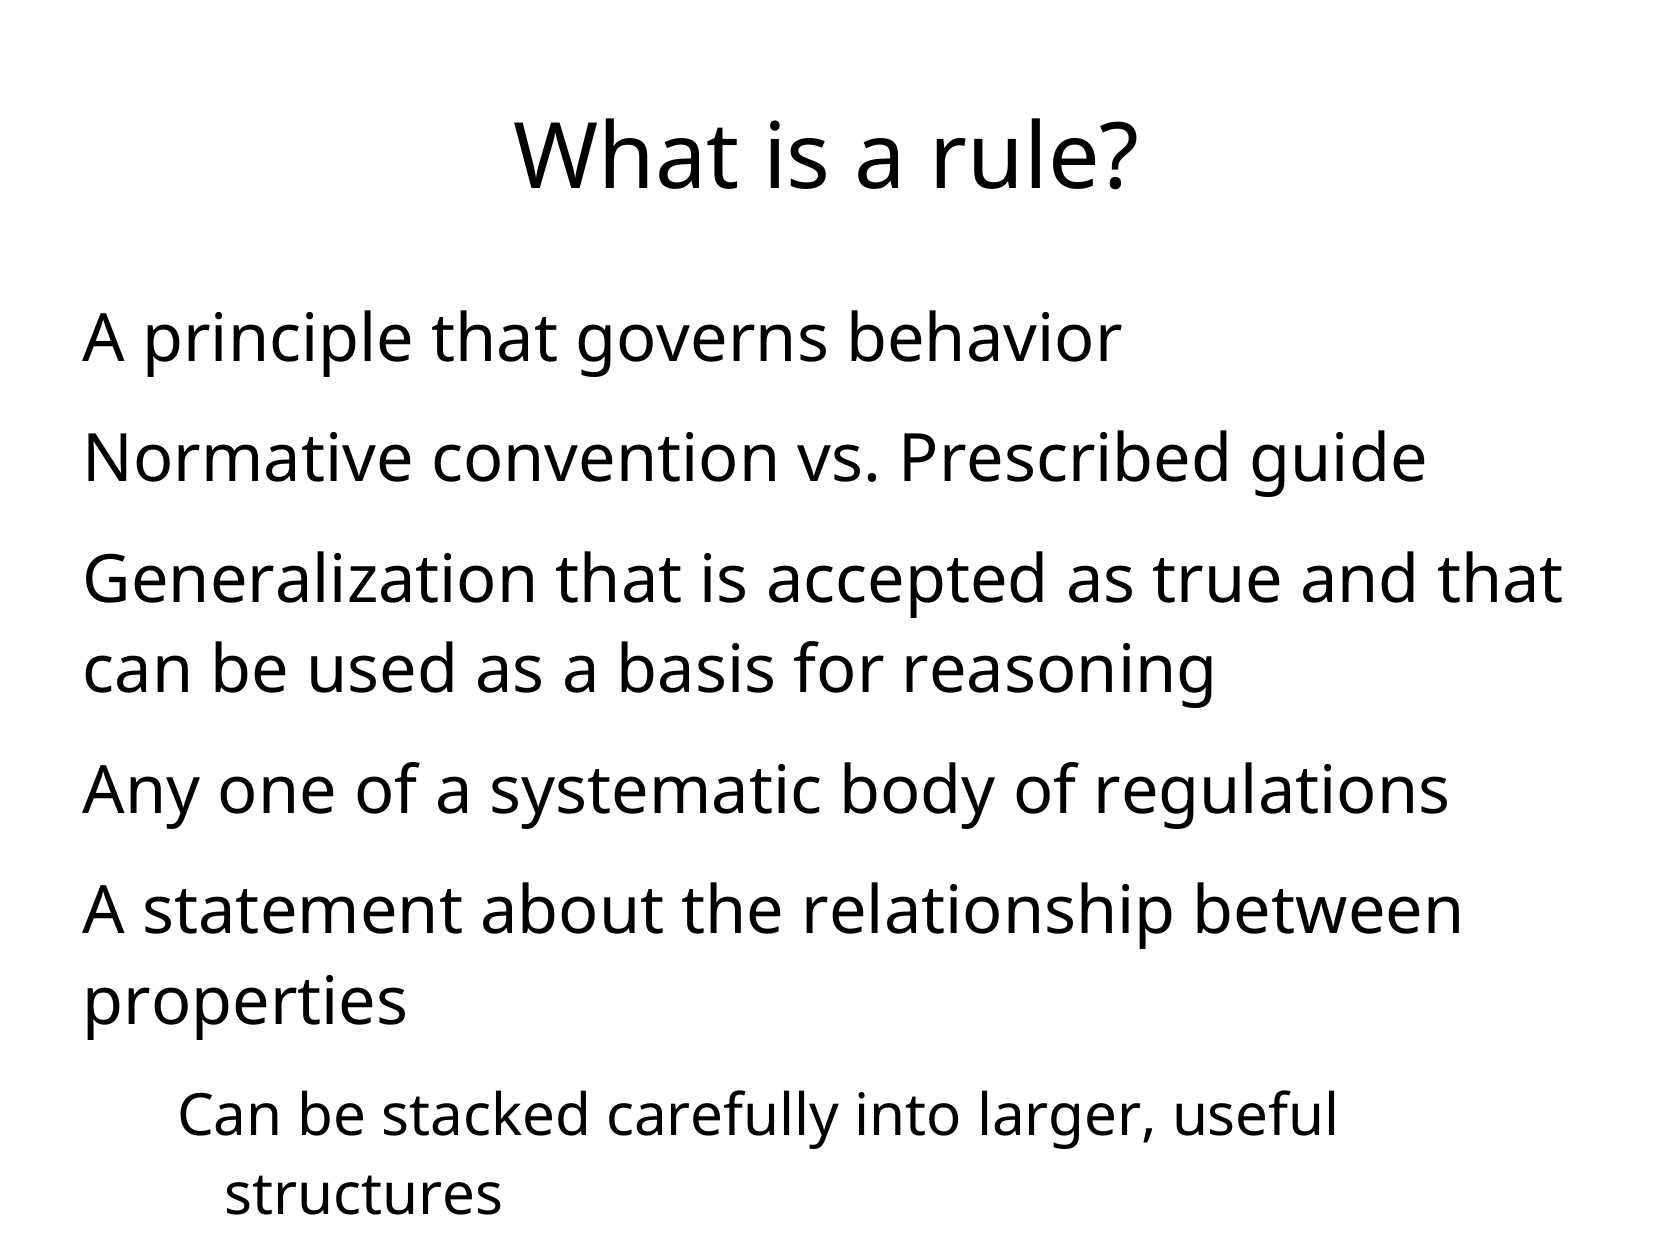

# What is a rule?
A principle that governs behavior
Normative convention vs. Prescribed guide
Generalization that is accepted as true and that can be used as a basis for reasoning
Any one of a systematic body of regulations
A statement about the relationship between properties
Can be stacked carefully into larger, useful structures